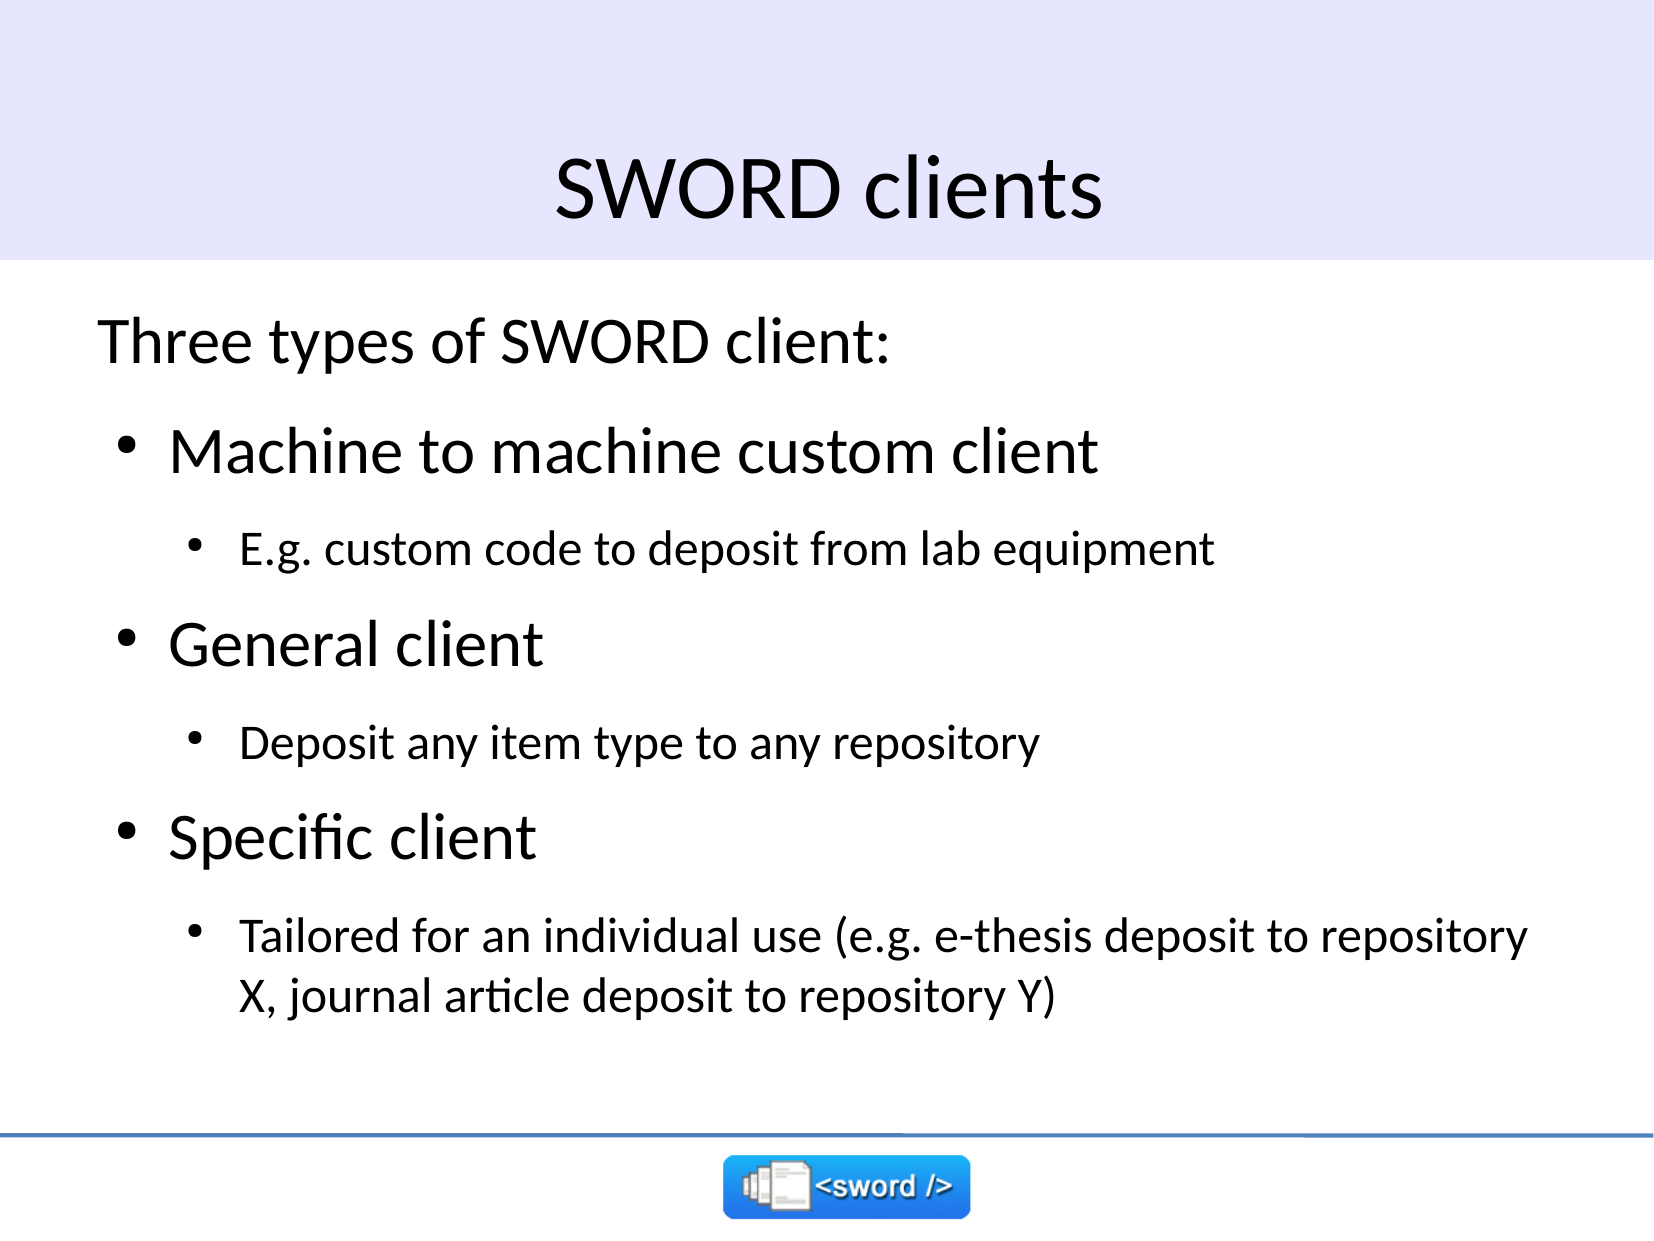

SWORD clients
# Three types of SWORD client:
Machine to machine custom client
E.g. custom code to deposit from lab equipment
General client
Deposit any item type to any repository
Specific client
Tailored for an individual use (e.g. e-thesis deposit to repository X, journal article deposit to repository Y)